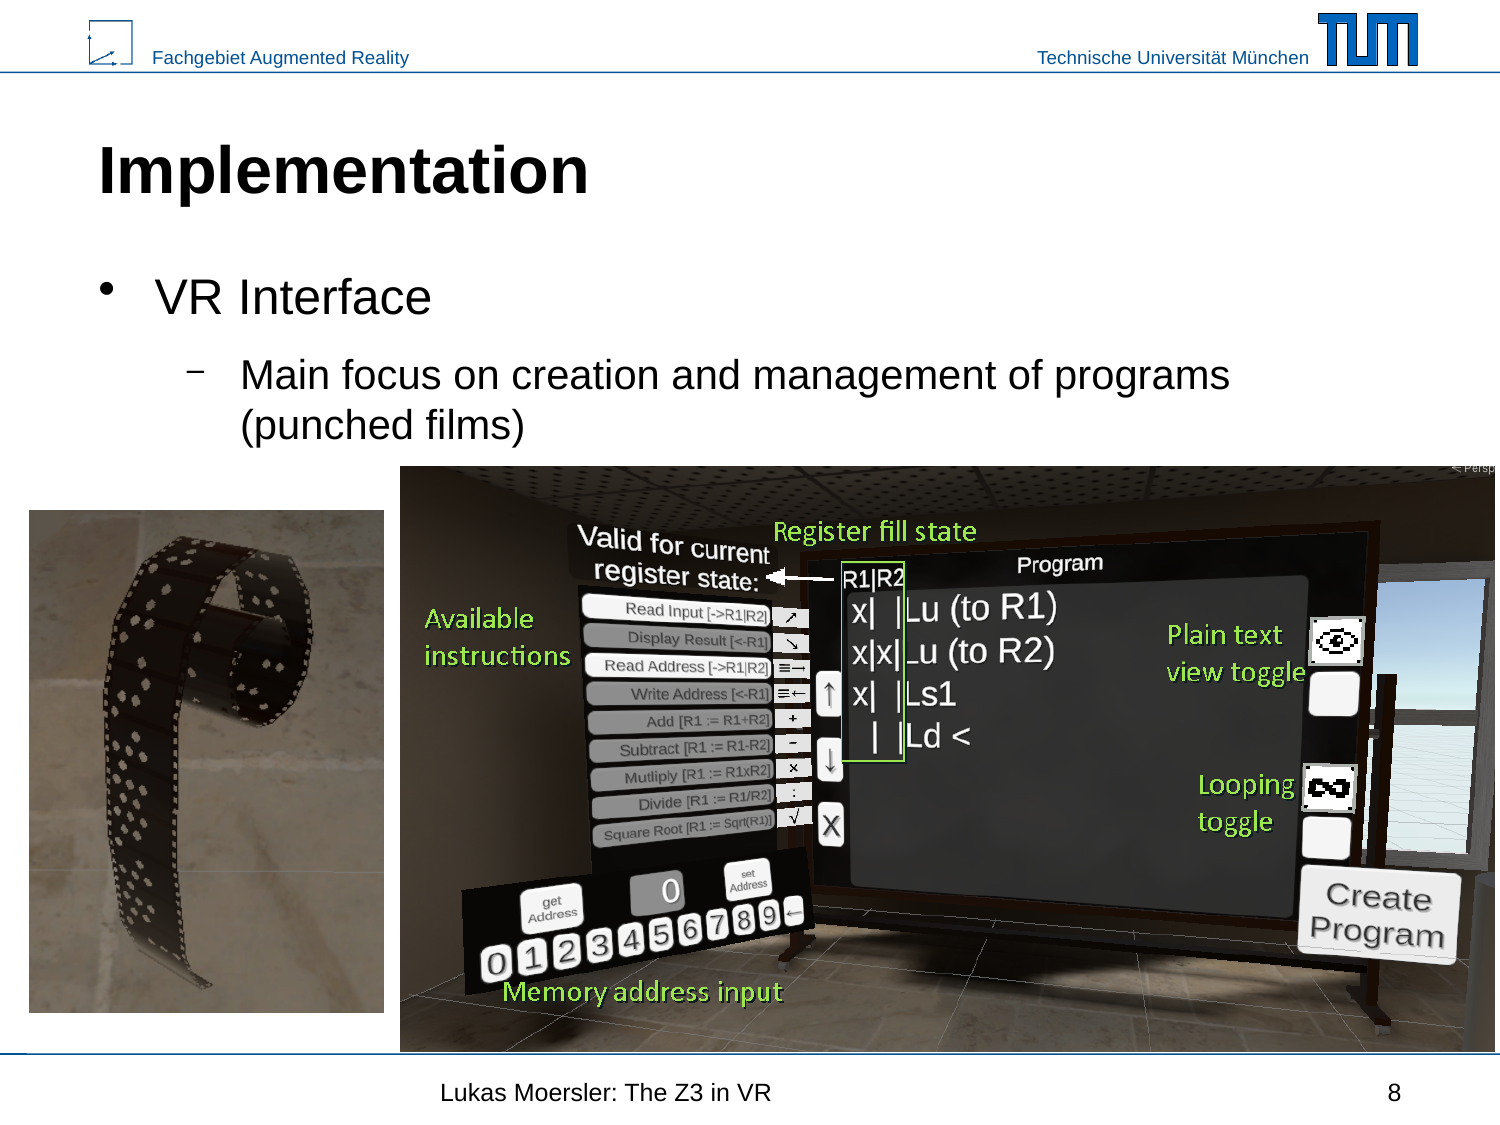

# Implementation
VR Interface
Main focus on creation and management of programs (punched films)
Lukas Moersler: The Z3 in VR